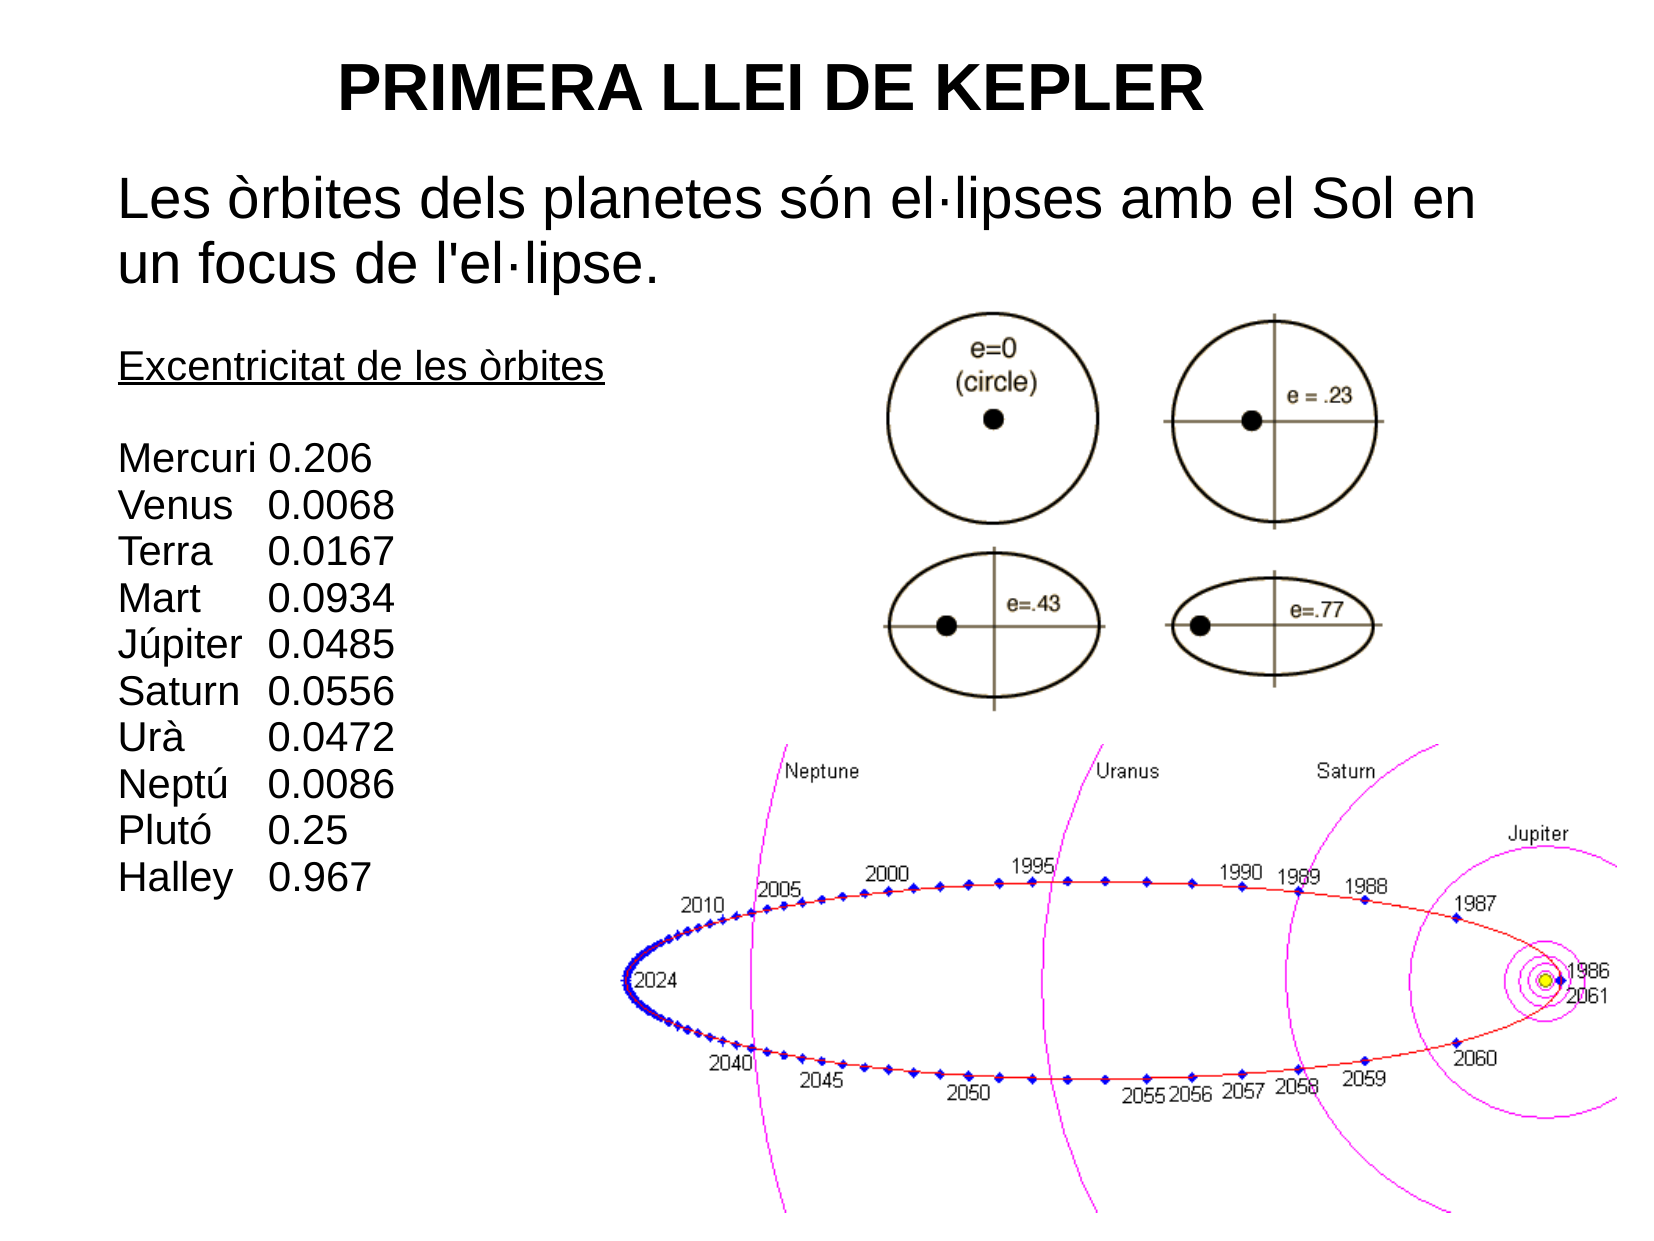

PRIMERA LLEI DE KEPLER
Les òrbites dels planetes són el·lipses amb el Sol en un focus de l'el·lipse.
Excentricitat de les òrbites
Mercuri 0.206
Venus 	0.0068
Terra 	0.0167
Mart 	0.0934
Júpiter 	0.0485
Saturn	0.0556
Urà 	0.0472
Neptú	0.0086
Plutó 	0.25
Halley 0.967